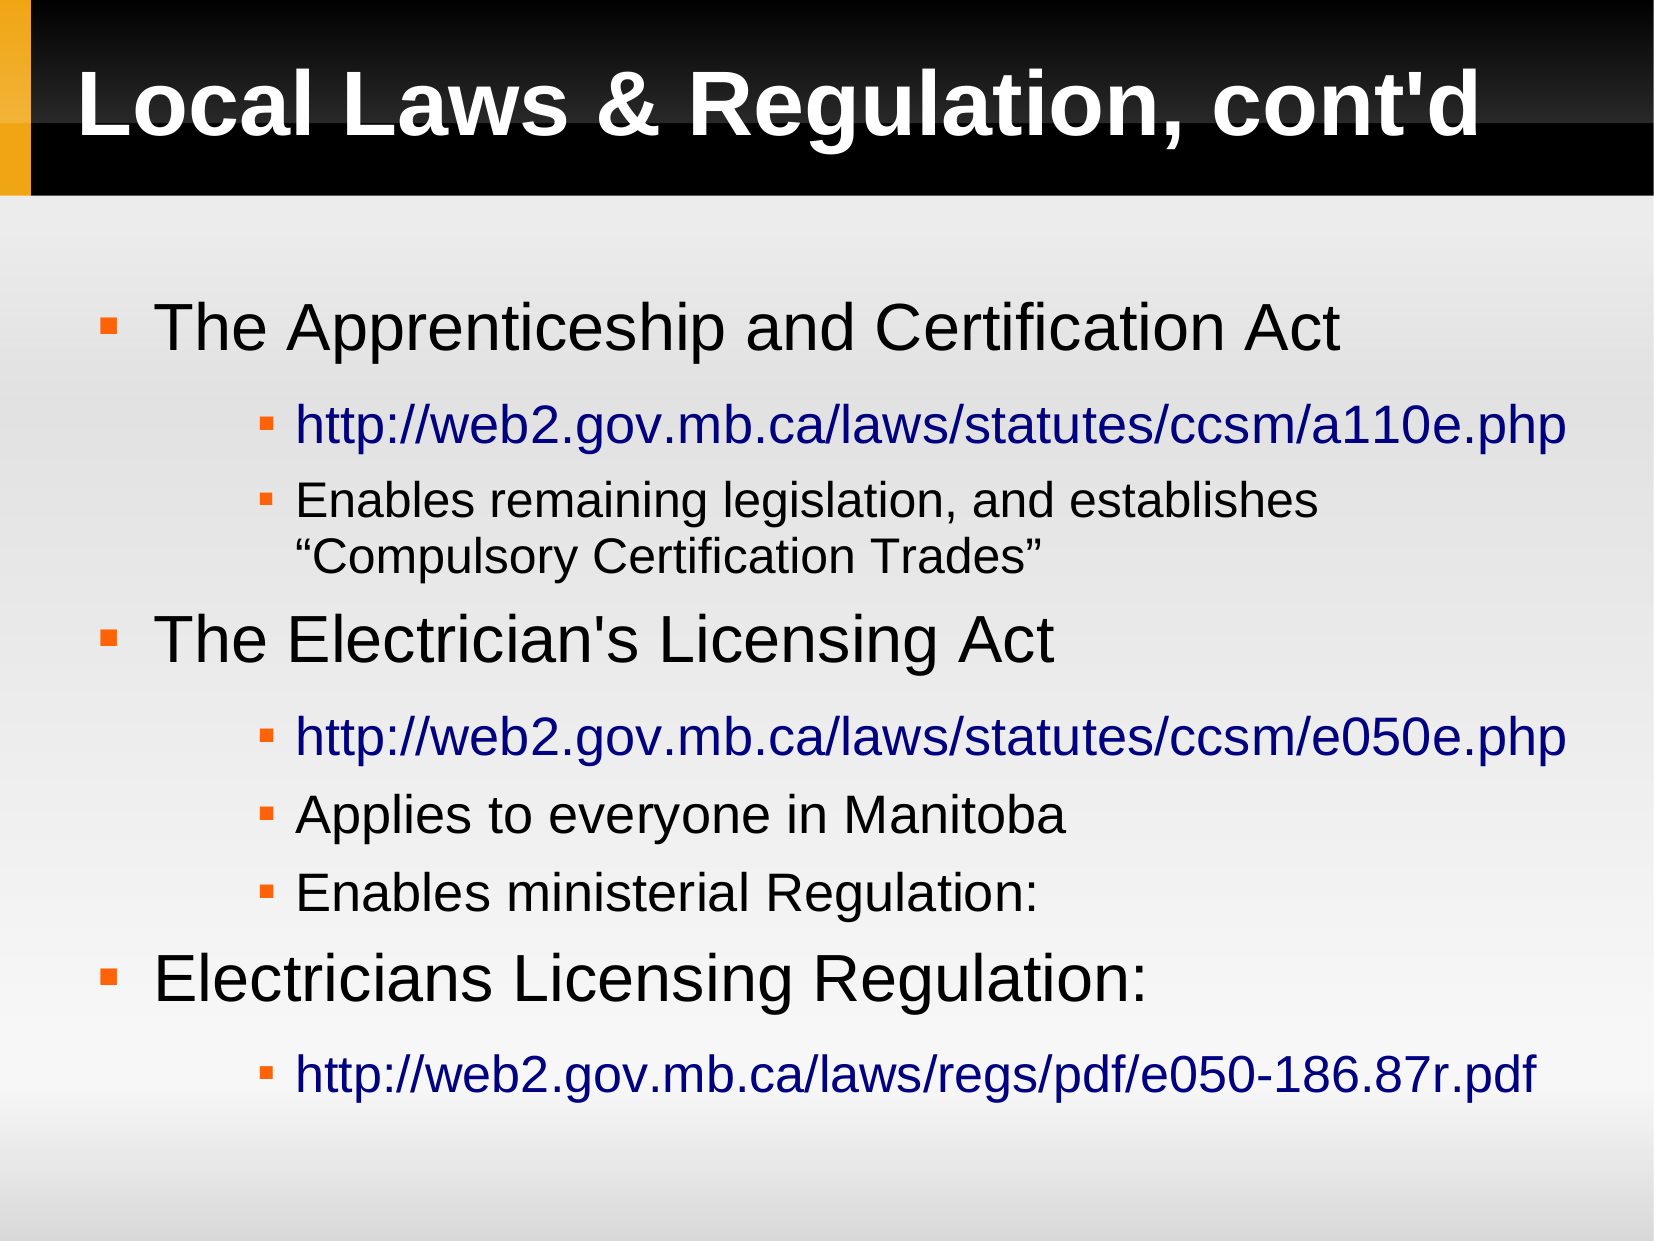

# Local Laws & Regulation, cont'd
The Apprenticeship and Certification Act
http://web2.gov.mb.ca/laws/statutes/ccsm/a110e.php
Enables remaining legislation, and establishes “Compulsory Certification Trades”
The Electrician's Licensing Act
http://web2.gov.mb.ca/laws/statutes/ccsm/e050e.php
Applies to everyone in Manitoba
Enables ministerial Regulation:
Electricians Licensing Regulation:
http://web2.gov.mb.ca/laws/regs/pdf/e050-186.87r.pdf